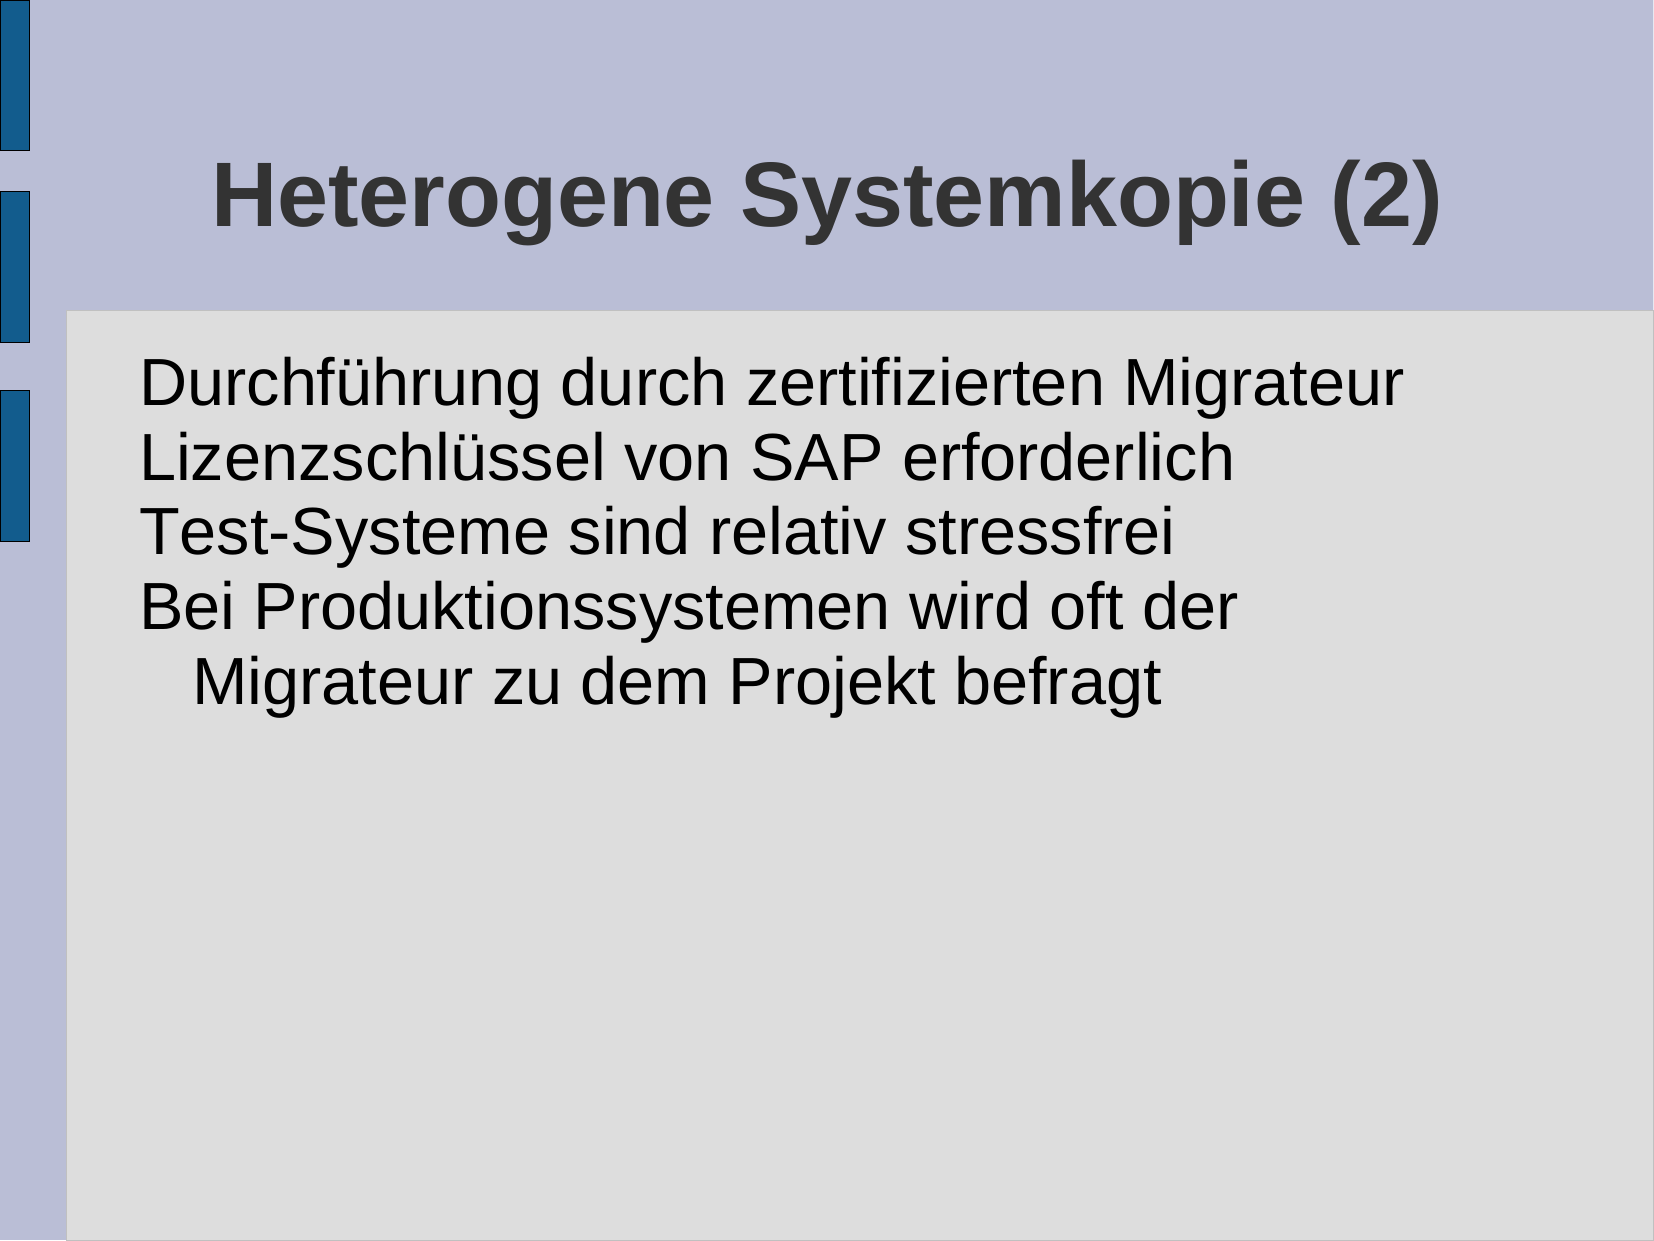

# Heterogene Systemkopie (2)
Durchführung durch zertifizierten Migrateur
Lizenzschlüssel von SAP erforderlich
Test-Systeme sind relativ stressfrei
Bei Produktionssystemen wird oft der Migrateur zu dem Projekt befragt